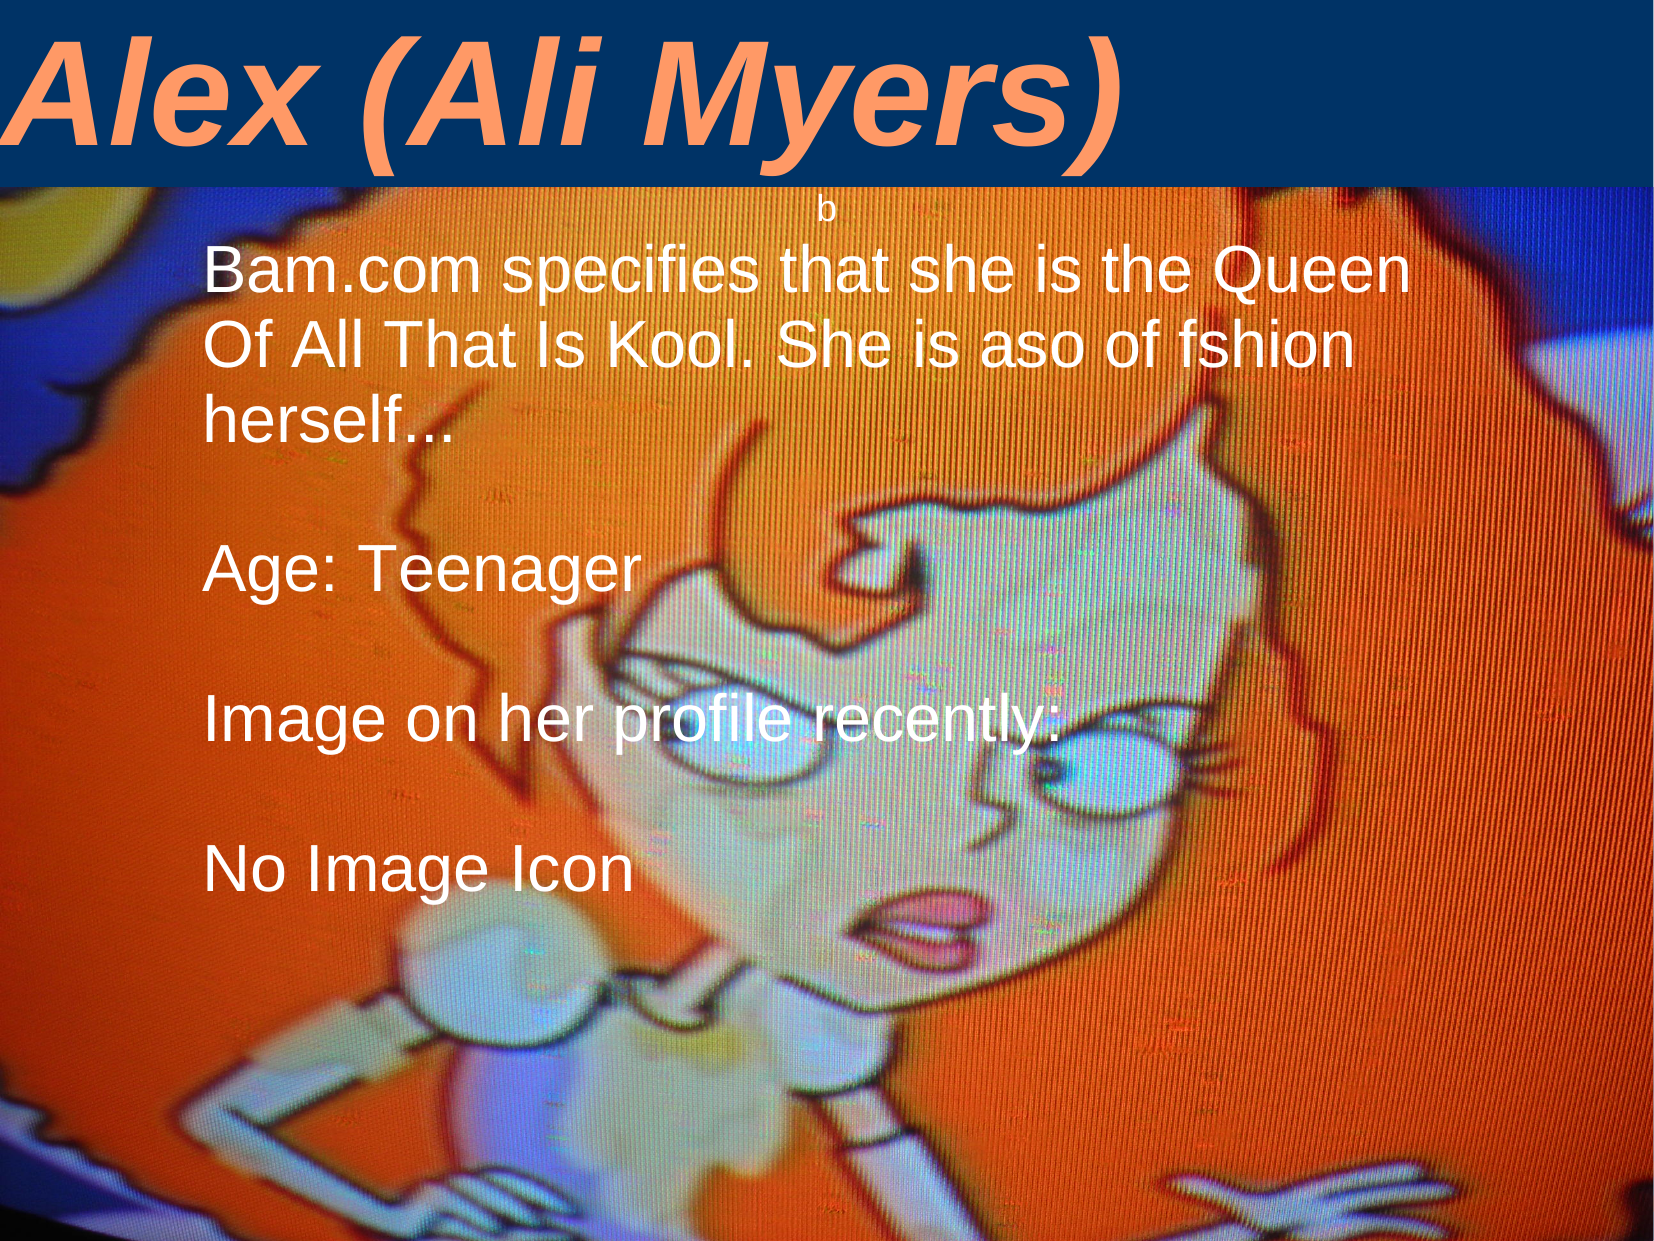

# Alex (Ali Myers)
b
Bam.com specifies that she is the Queen Of All That Is Kool. She is aso of fshion herself...
Age: Teenager
Image on her profile recently:
No Image Icon